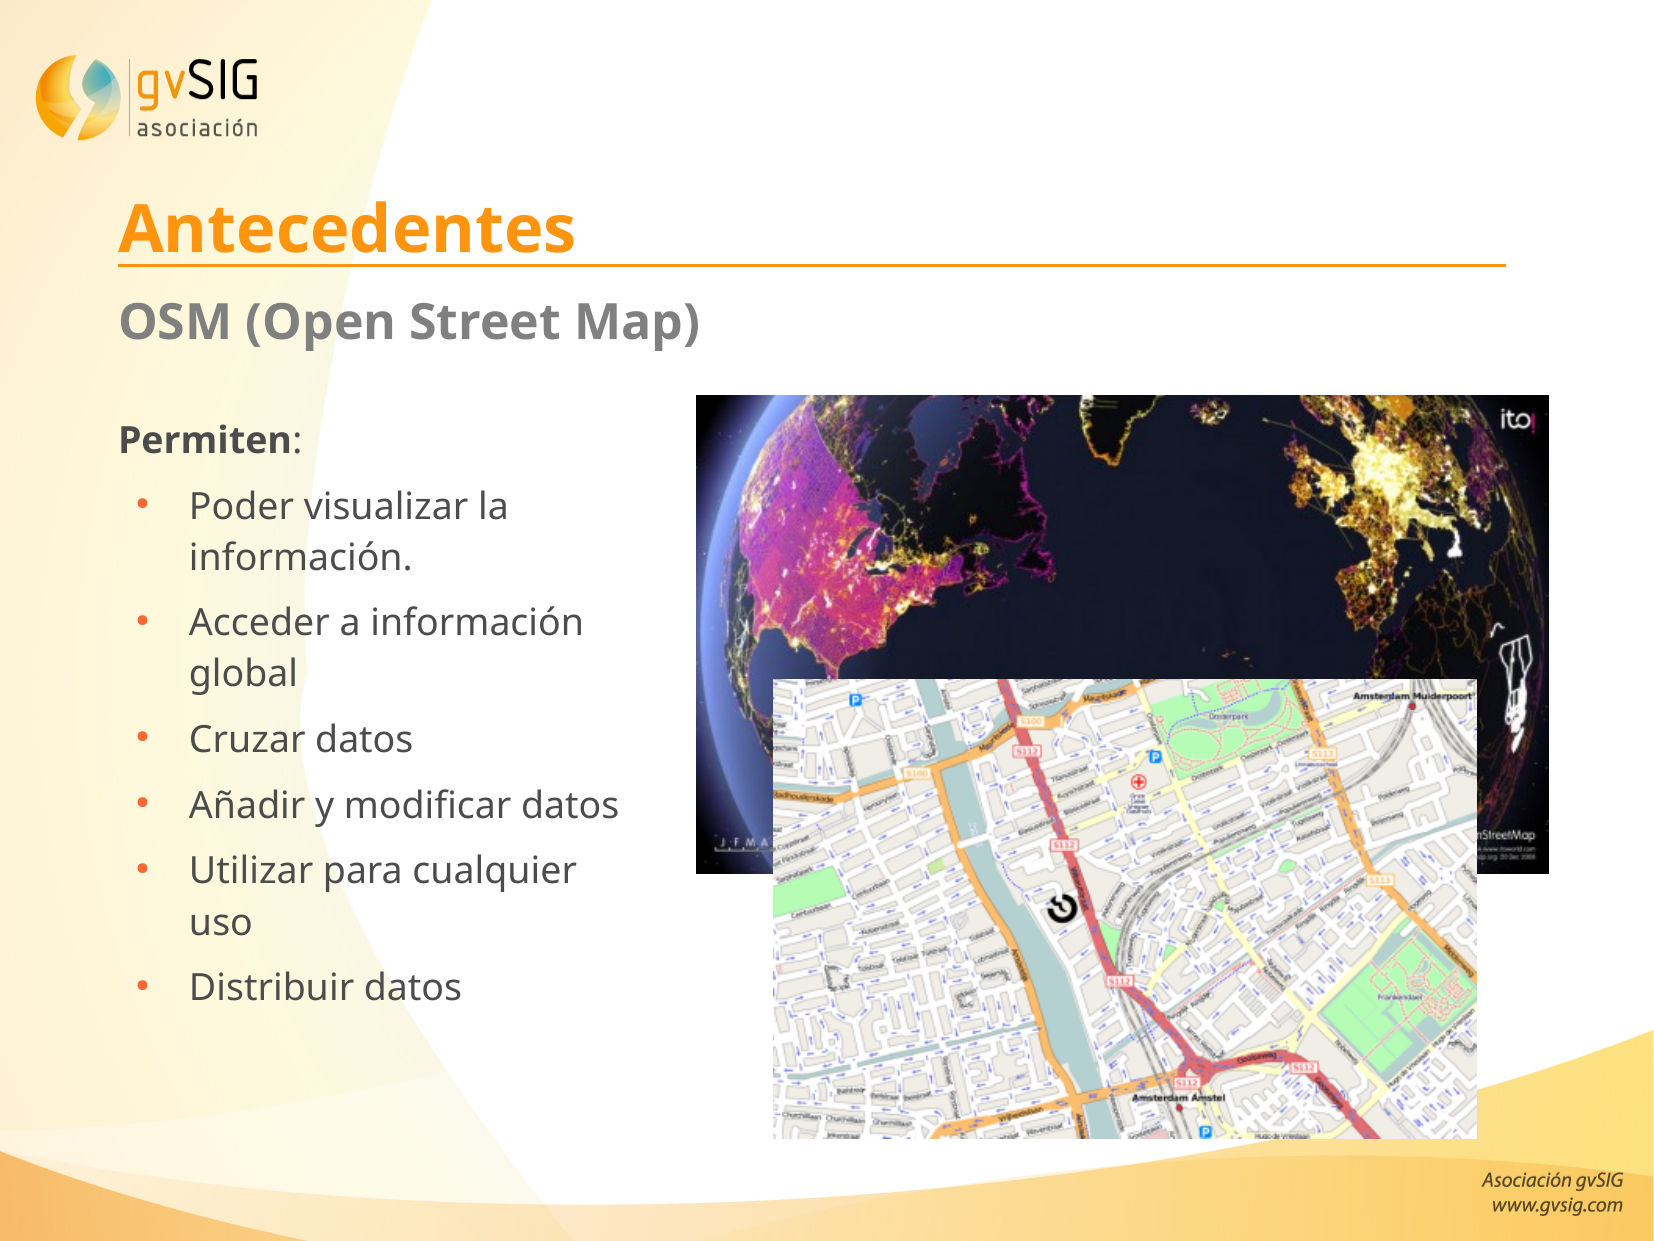

# Antecedentes
OSM (Open Street Map)
Permiten:
Poder visualizar la información.
Acceder a información global
Cruzar datos
Añadir y modificar datos
Utilizar para cualquier uso
Distribuir datos